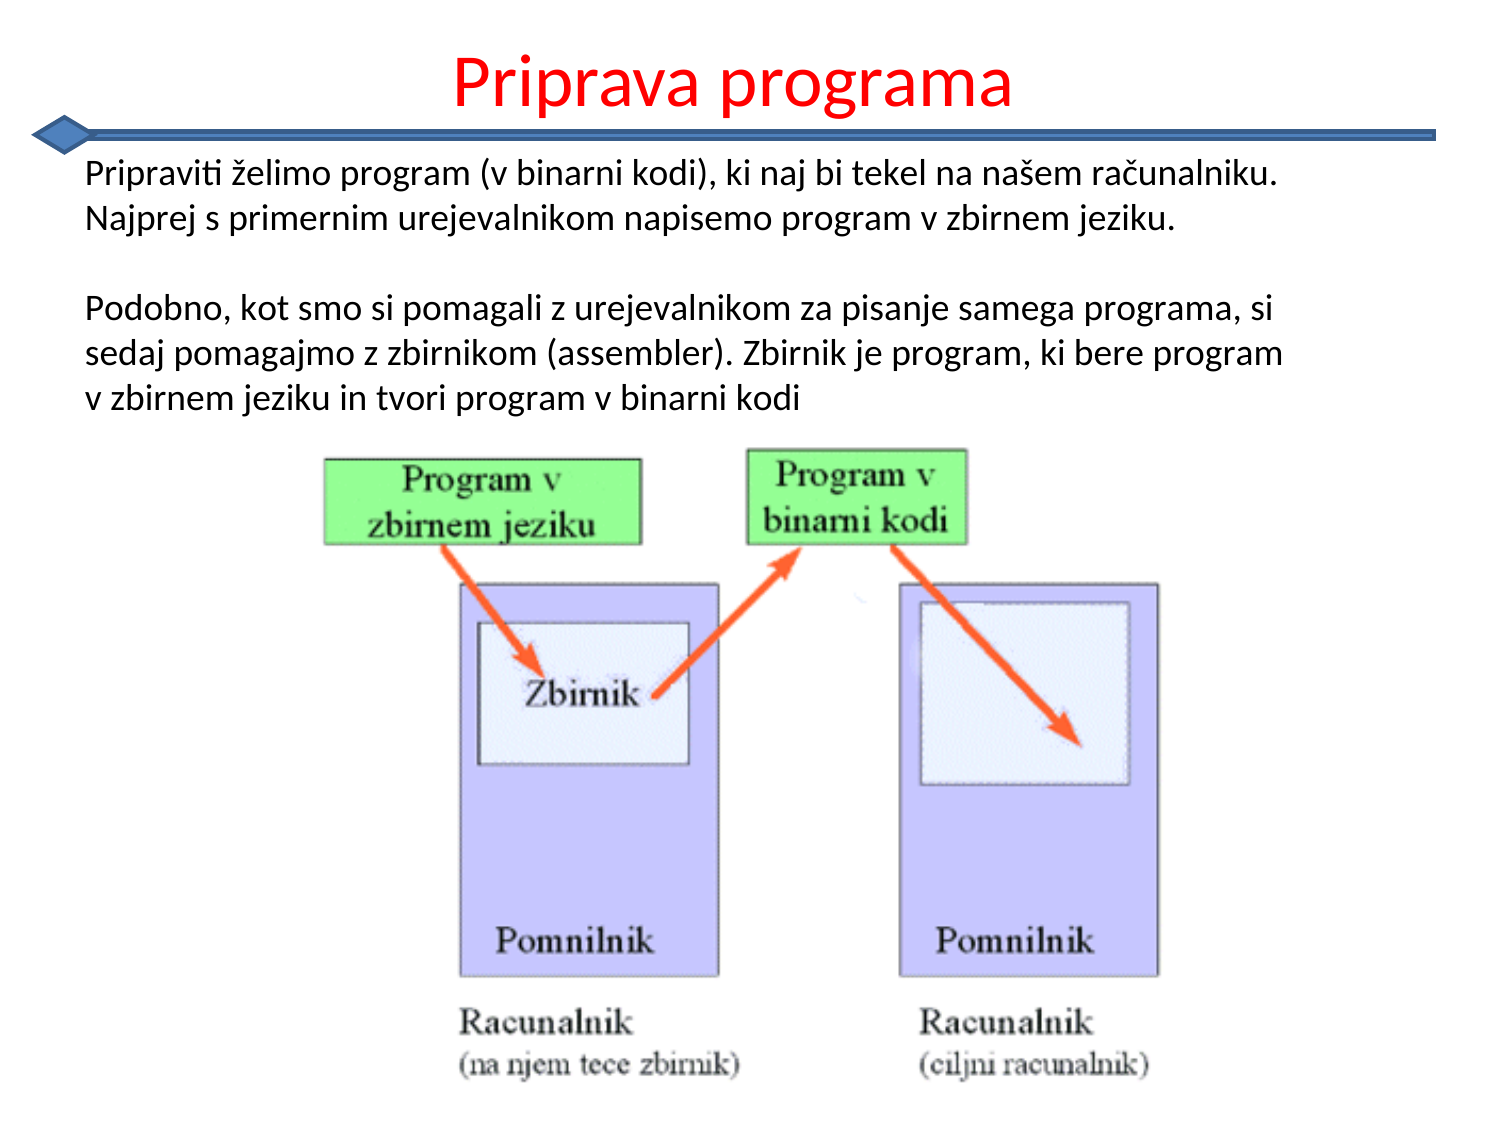

# Priprava programa
Pripraviti želimo program (v binarni kodi), ki naj bi tekel na našem računalniku.
Najprej s primernim urejevalnikom napisemo program v zbirnem jeziku.
Podobno, kot smo si pomagali z urejevalnikom za pisanje samega programa, si sedaj pomagajmo z zbirnikom (assembler). Zbirnik je program, ki bere program v zbirnem jeziku in tvori program v binarni kodi